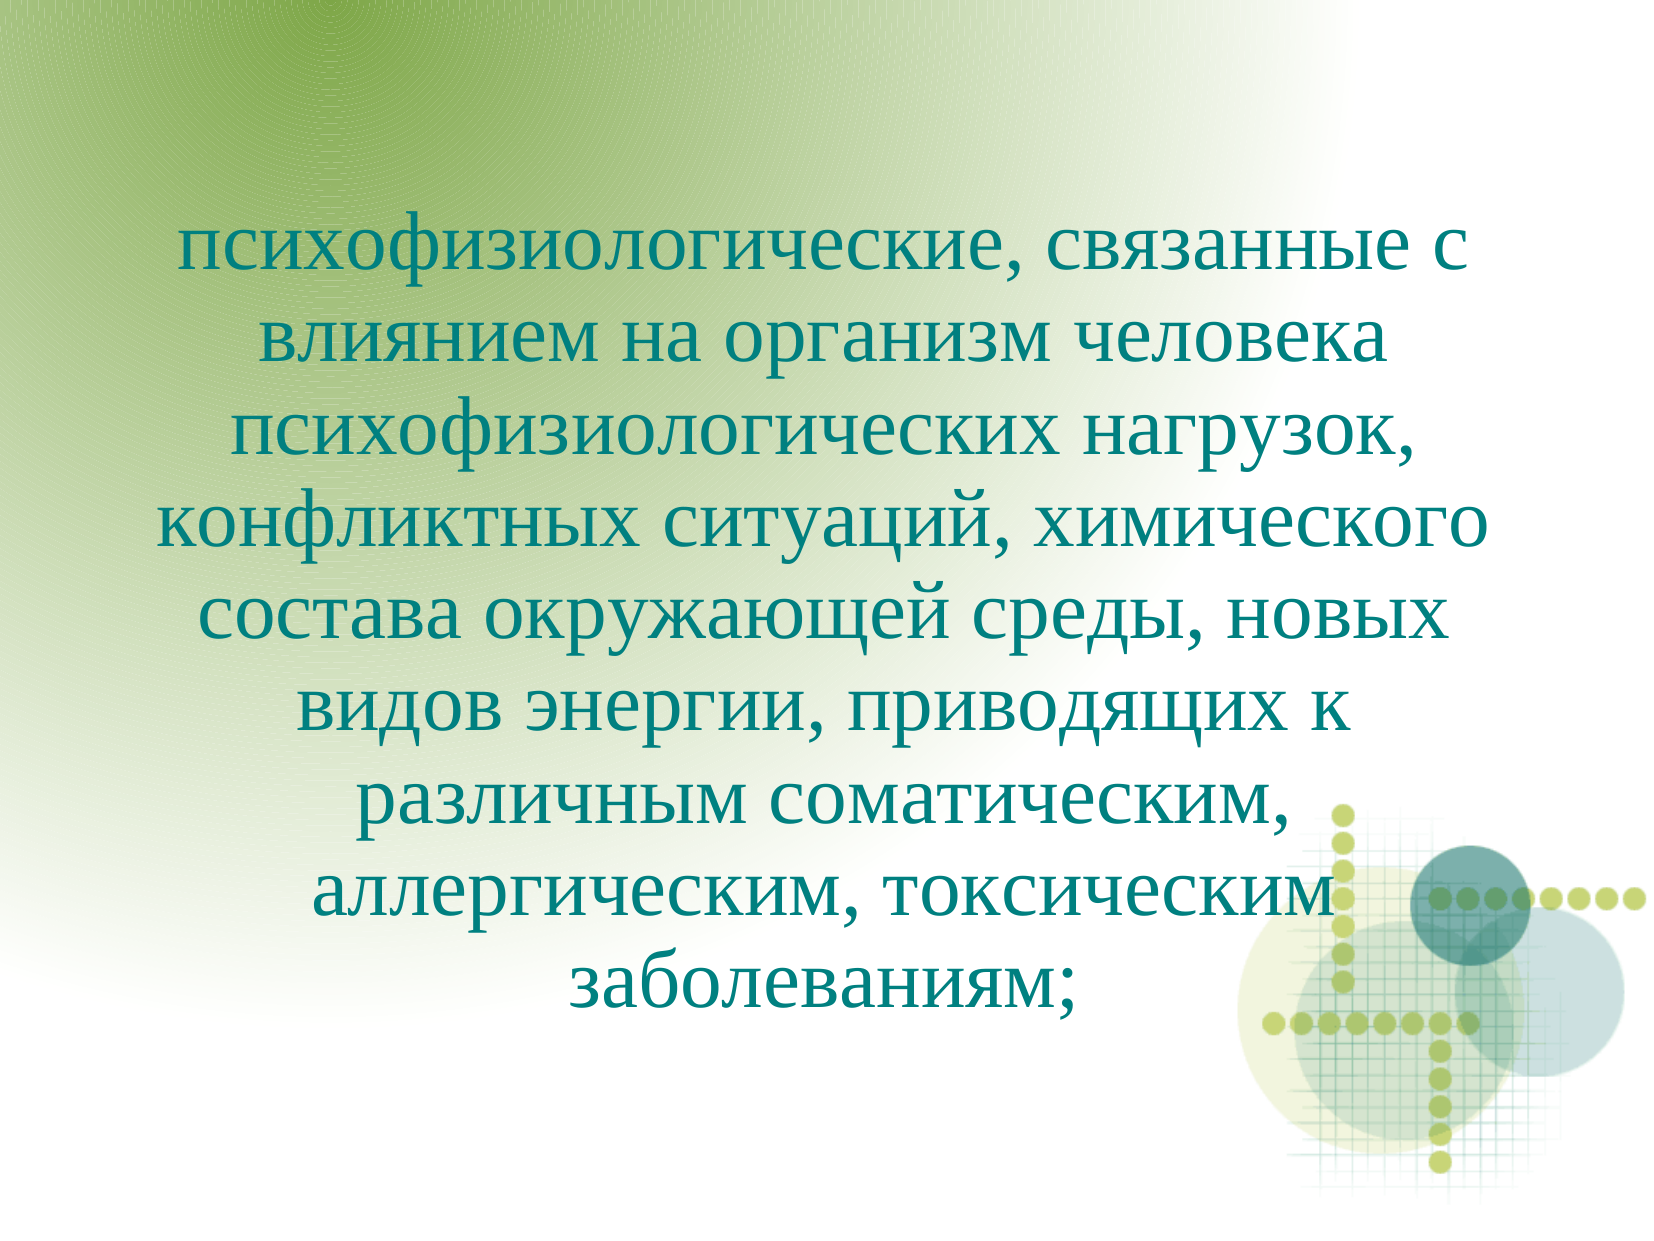

# психофизиологические, связанные с влиянием на организм человека психофизиологических нагрузок, конфликтных ситуаций, химического состава окружающей среды, новых видов энергии, приводящих к различным соматическим, аллергическим, токсическим заболеваниям;